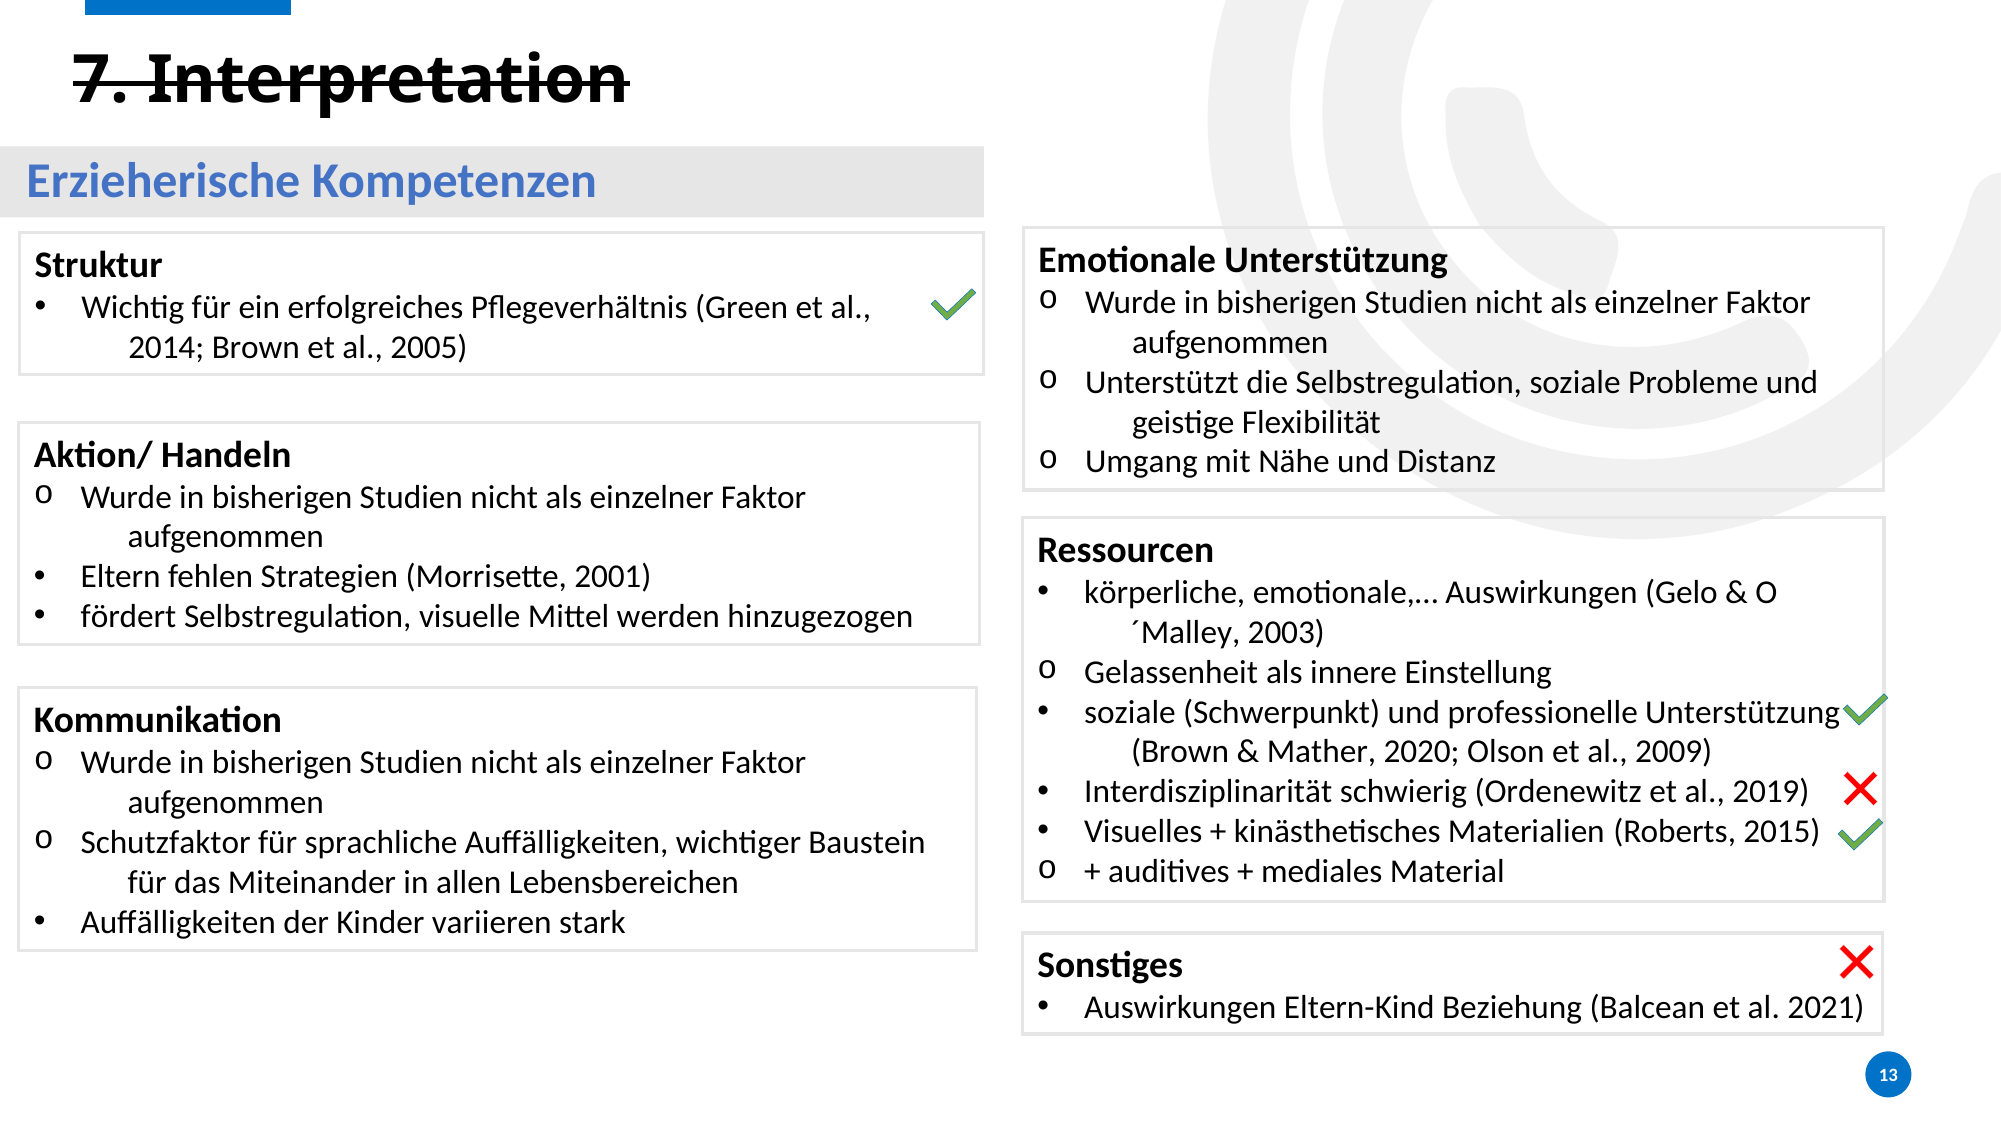

7. Interpretation
 Erzieherische Kompetenzen
Emotionale Unterstützung
Wurde in bisherigen Studien nicht als einzelner Faktor aufgenommen
Unterstützt die Selbstregulation, soziale Probleme und geistige Flexibilität
Umgang mit Nähe und Distanz
Struktur
Wichtig für ein erfolgreiches Pflegeverhältnis (Green et al.,
2014; Brown et al., 2005)
Aktion/ Handeln
Wurde in bisherigen Studien nicht als einzelner Faktor aufgenommen
Eltern fehlen Strategien (Morrisette, 2001)
fördert Selbstregulation, visuelle Mittel werden hinzugezogen
Ressourcen
körperliche, emotionale,… Auswirkungen (Gelo & O´Malley, 2003)
Gelassenheit als innere Einstellung
soziale (Schwerpunkt) und professionelle Unterstützung (Brown & Mather, 2020; Olson et al., 2009)
Interdisziplinarität schwierig (Ordenewitz et al., 2019)
Visuelles + kinästhetisches Materialien (Roberts, 2015)
+ auditives + mediales Material
Kommunikation
Wurde in bisherigen Studien nicht als einzelner Faktor aufgenommen
Schutzfaktor für sprachliche Auffälligkeiten, wichtiger Baustein für das Miteinander in allen Lebensbereichen
Auffälligkeiten der Kinder variieren stark
Sonstiges
Auswirkungen Eltern-Kind Beziehung (Balcean et al. 2021)
13